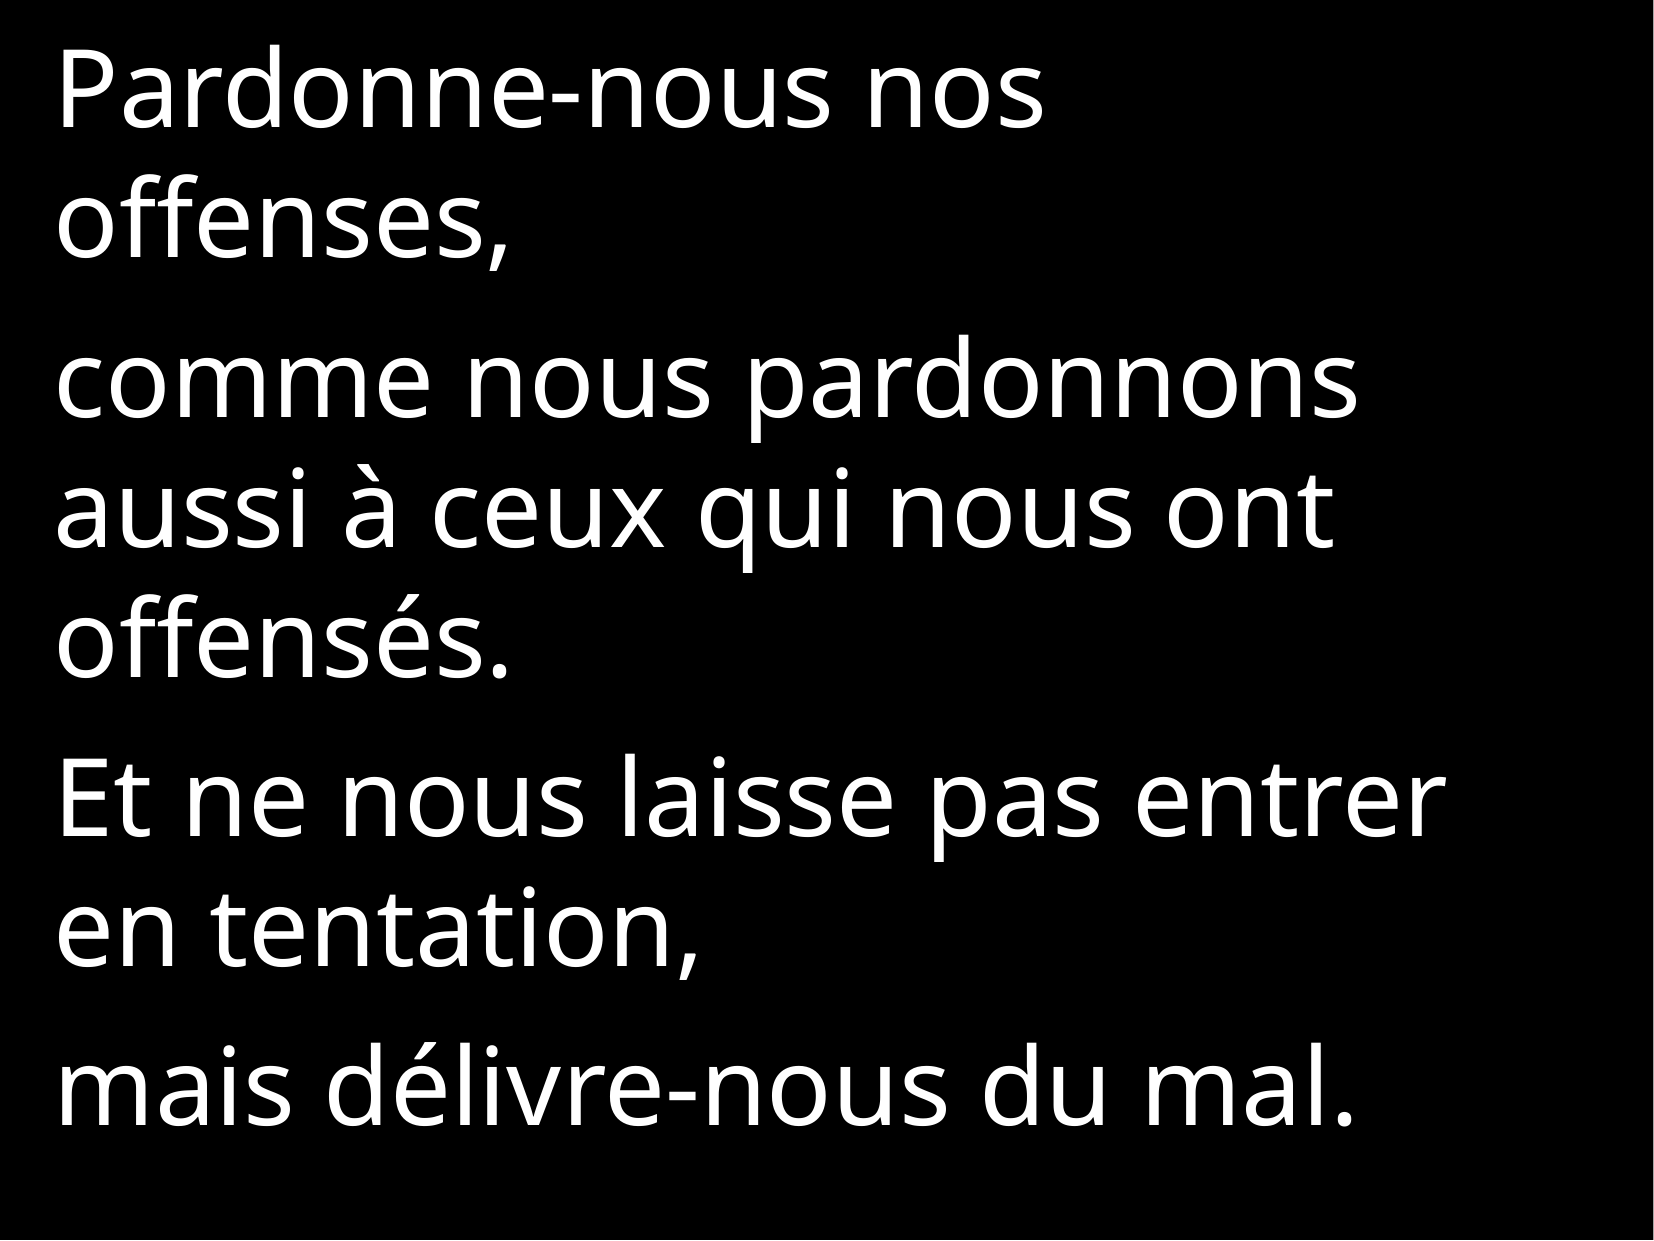

# Pardonne-nous nos offenses,
comme nous pardonnons aussi à ceux qui nous ont offensés.
Et ne nous laisse pas entrer en tentation,
mais délivre-nous du mal.